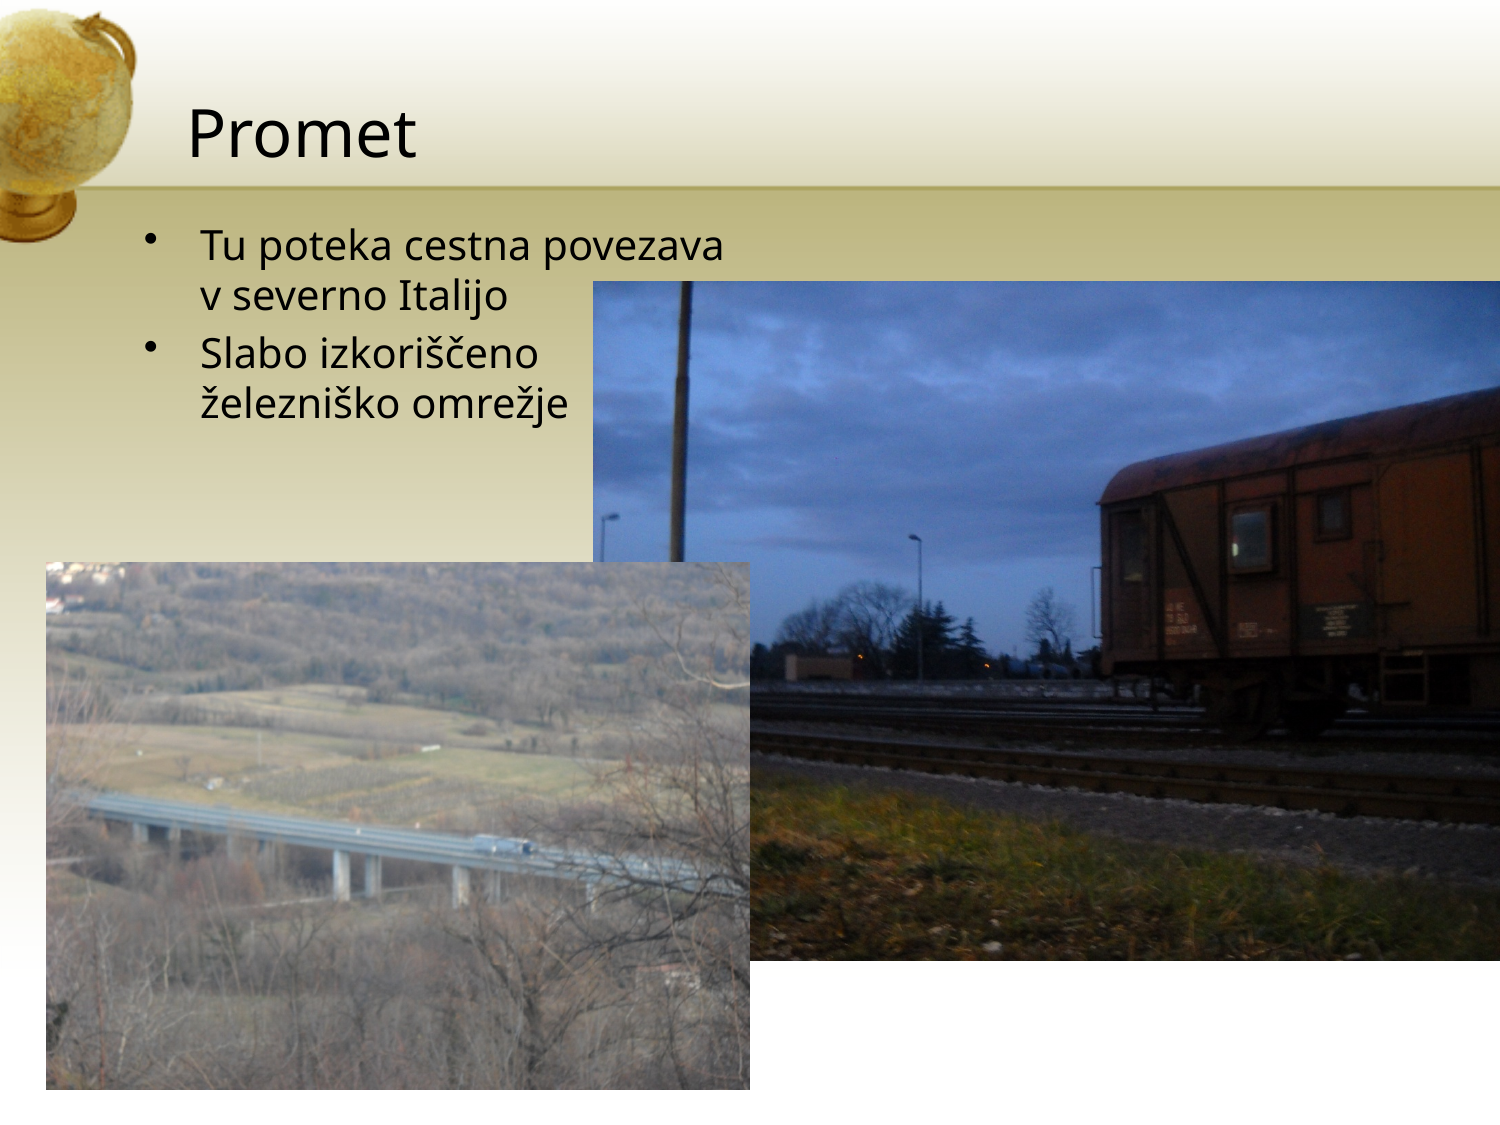

# Promet
Tu poteka cestna povezava v severno Italijo
Slabo izkoriščeno železniško omrežje